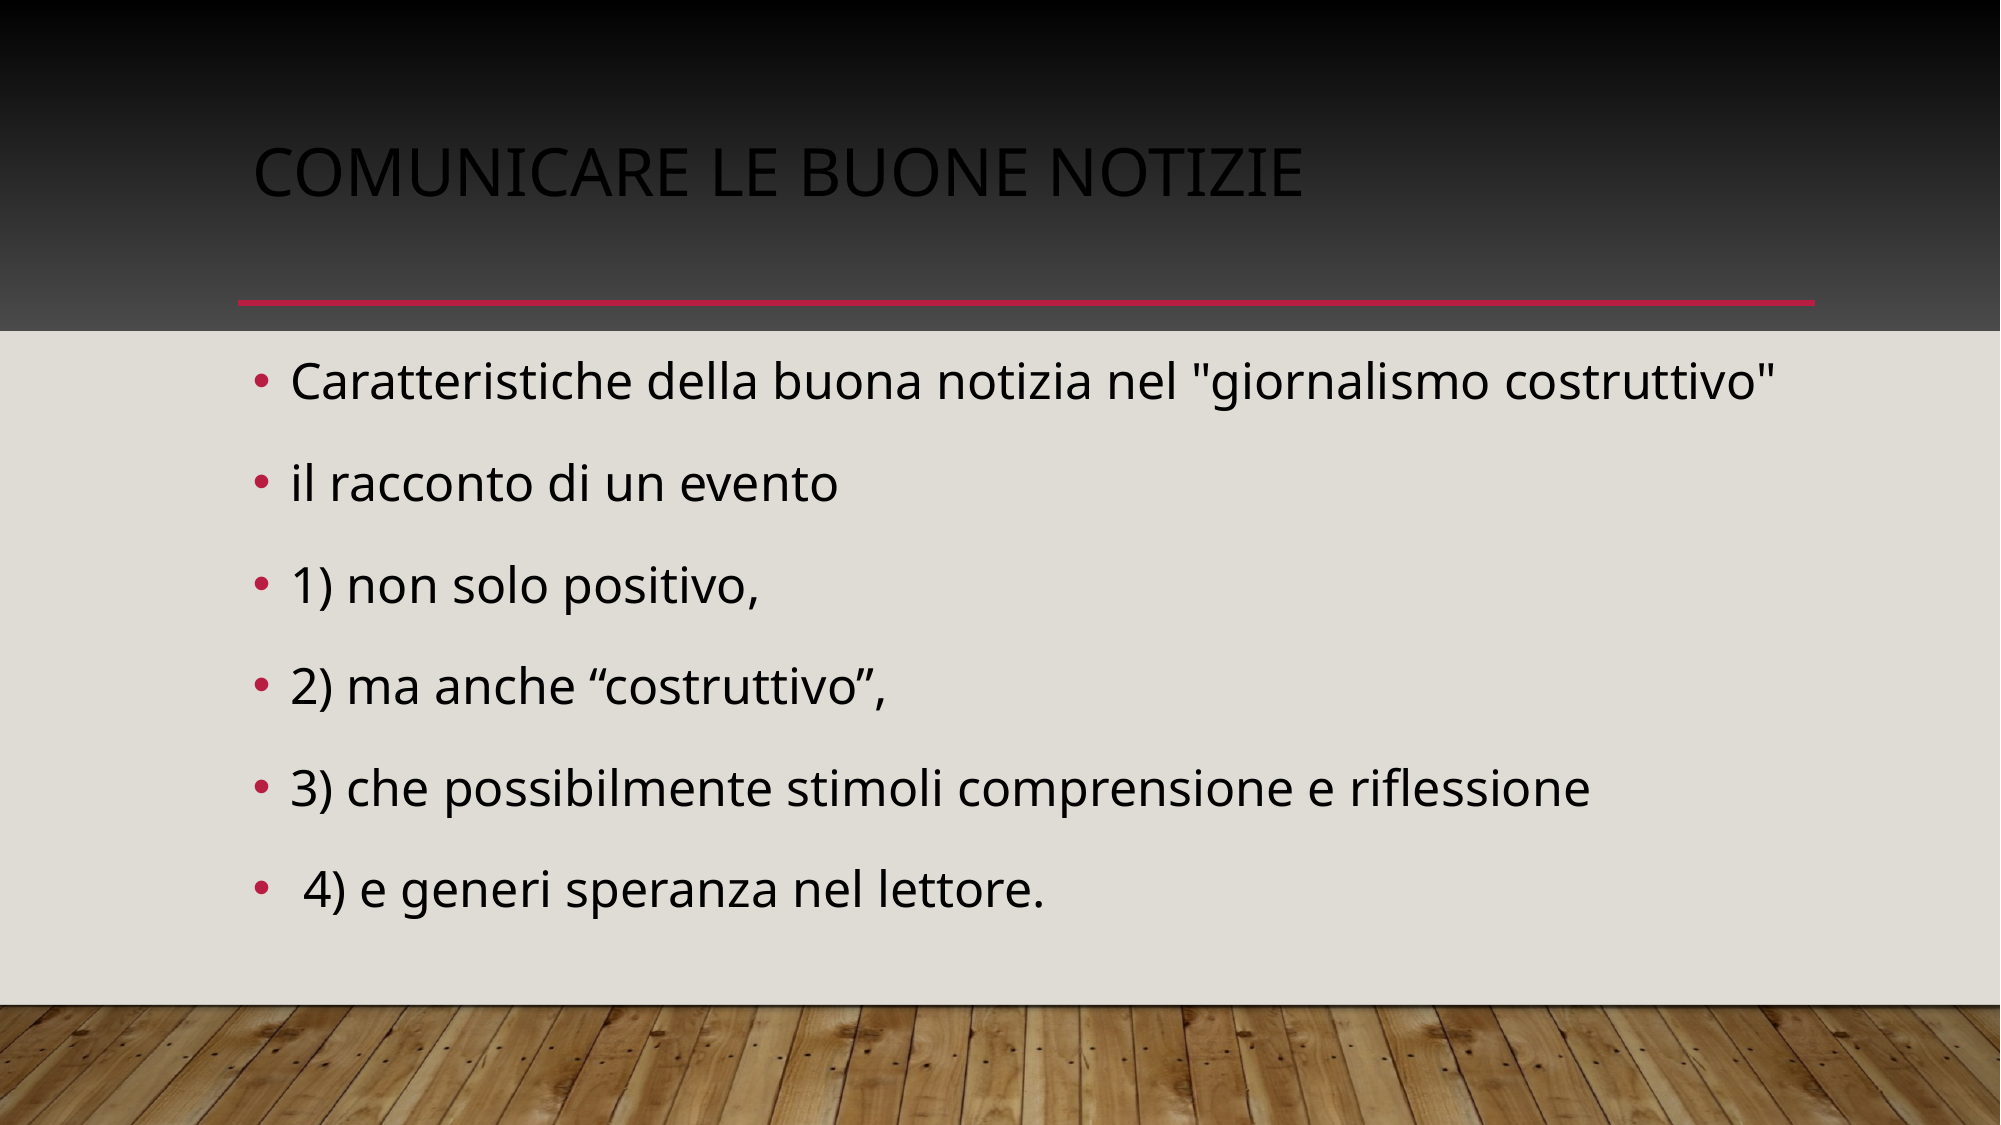

# COMUNICARE LE BUONE NOTIZIE
Caratteristiche della buona notizia nel "giornalismo costruttivo"
il racconto di un evento
1) non solo positivo,
2) ma anche “costruttivo”,
3) che possibilmente stimoli comprensione e riflessione
 4) e generi speranza nel lettore.